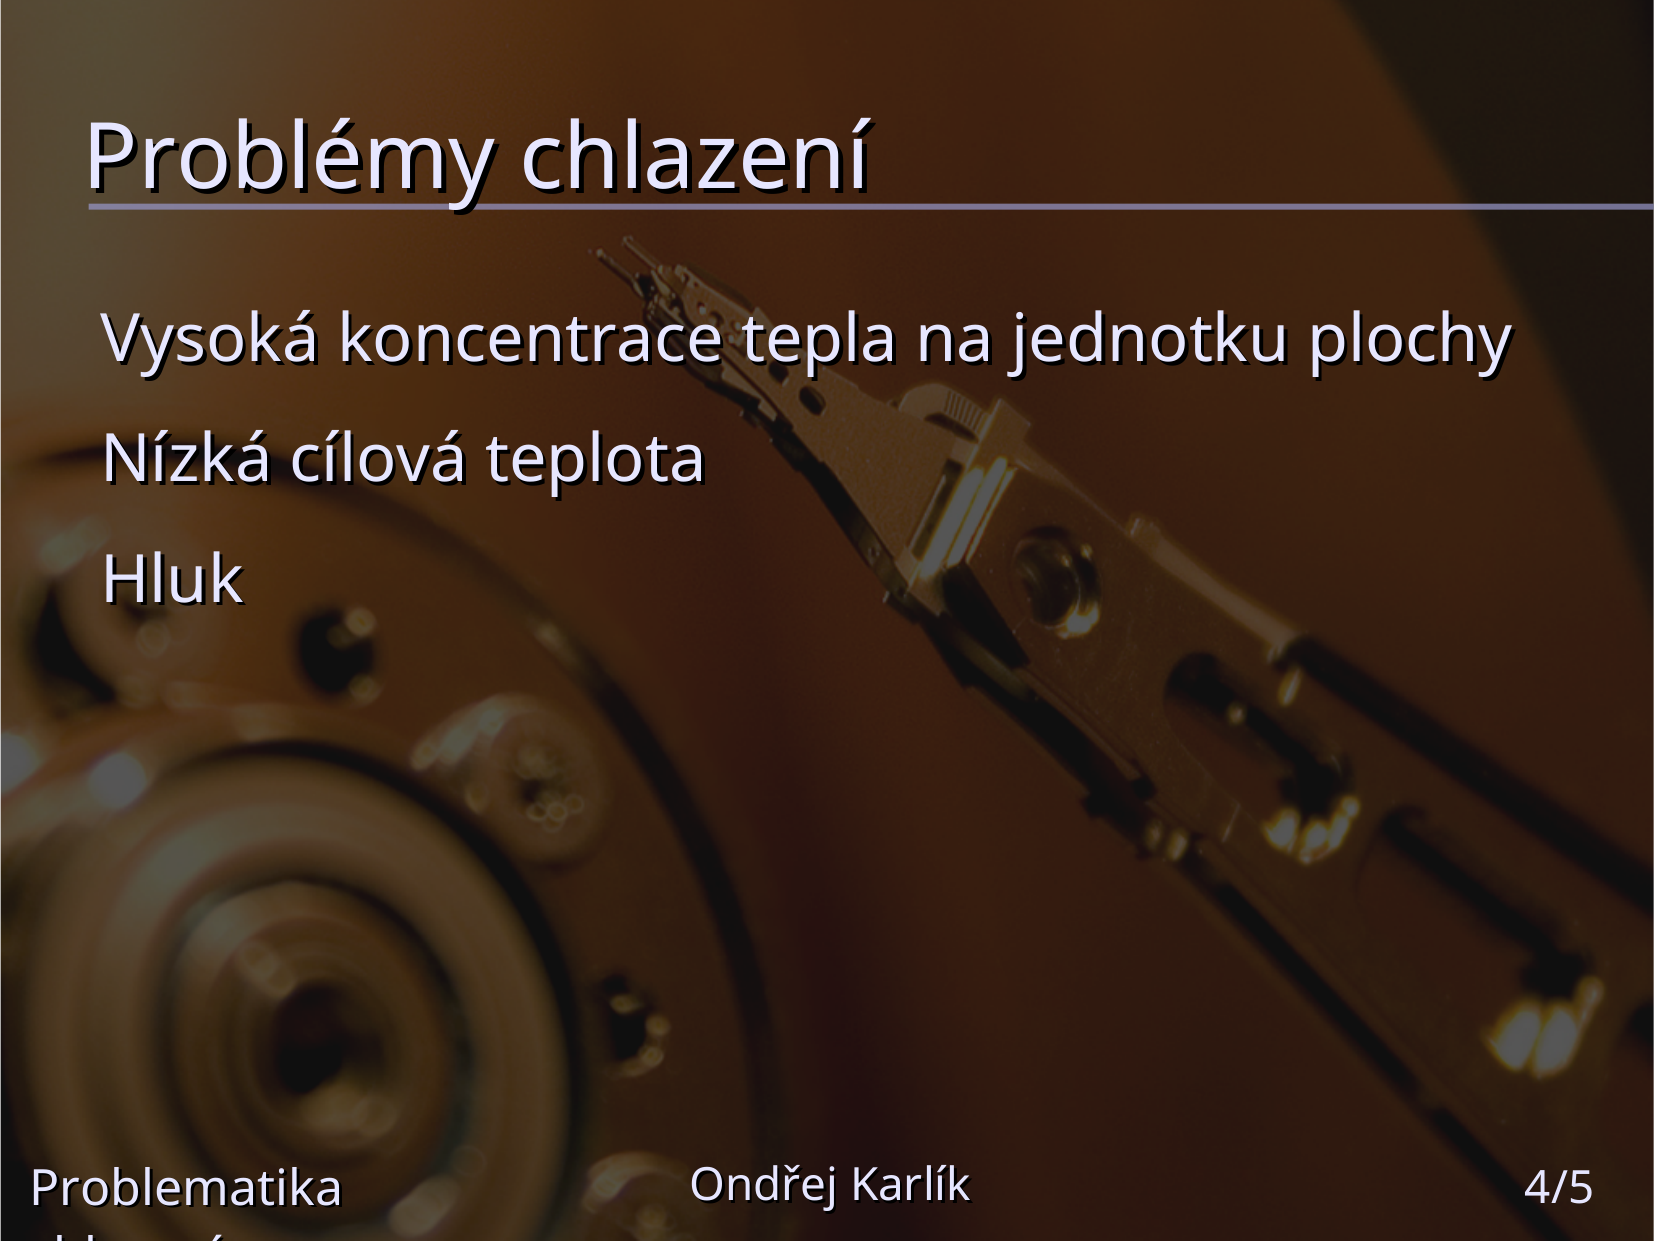

# Problémy chlazení
Vysoká koncentrace tepla na jednotku plochy
Nízká cílová teplota
Hluk
4